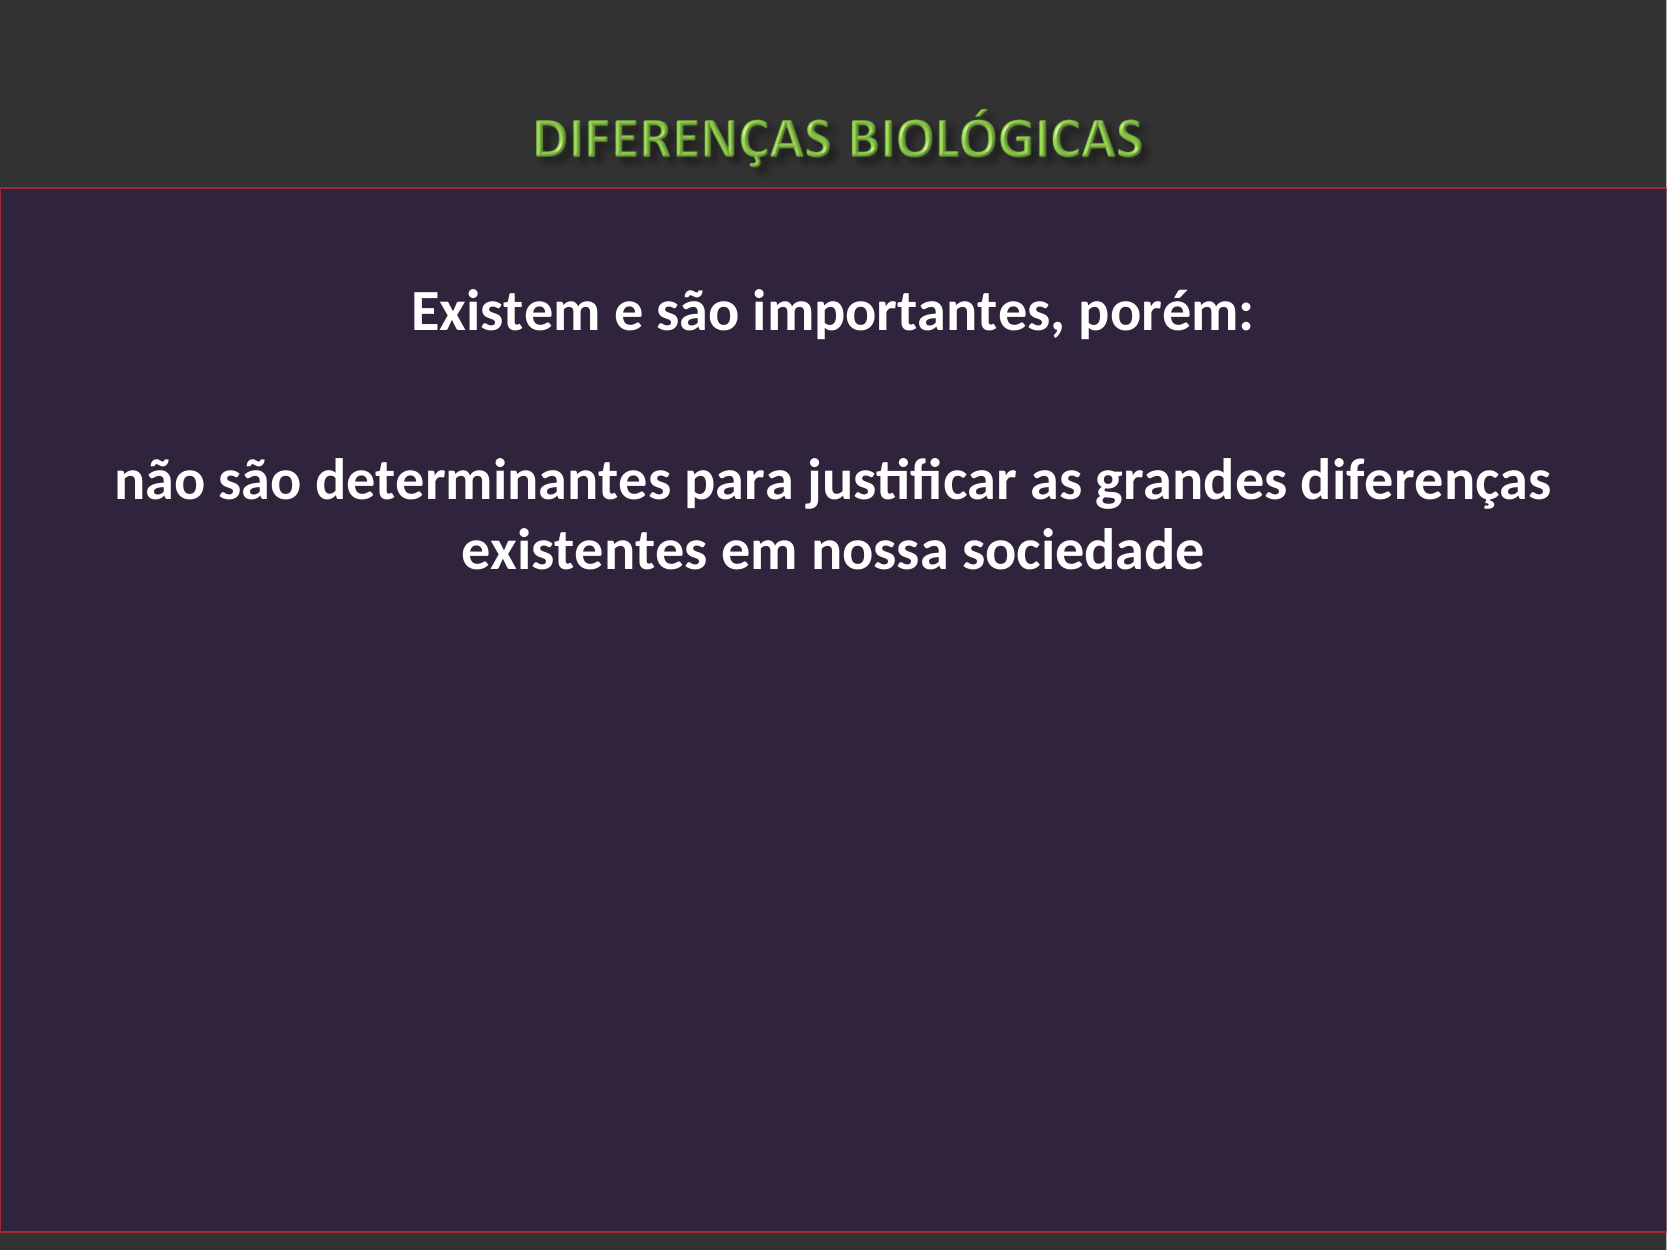

# Existem e são importantes, porém:
não são determinantes para justificar as grandes diferenças existentes em nossa sociedade